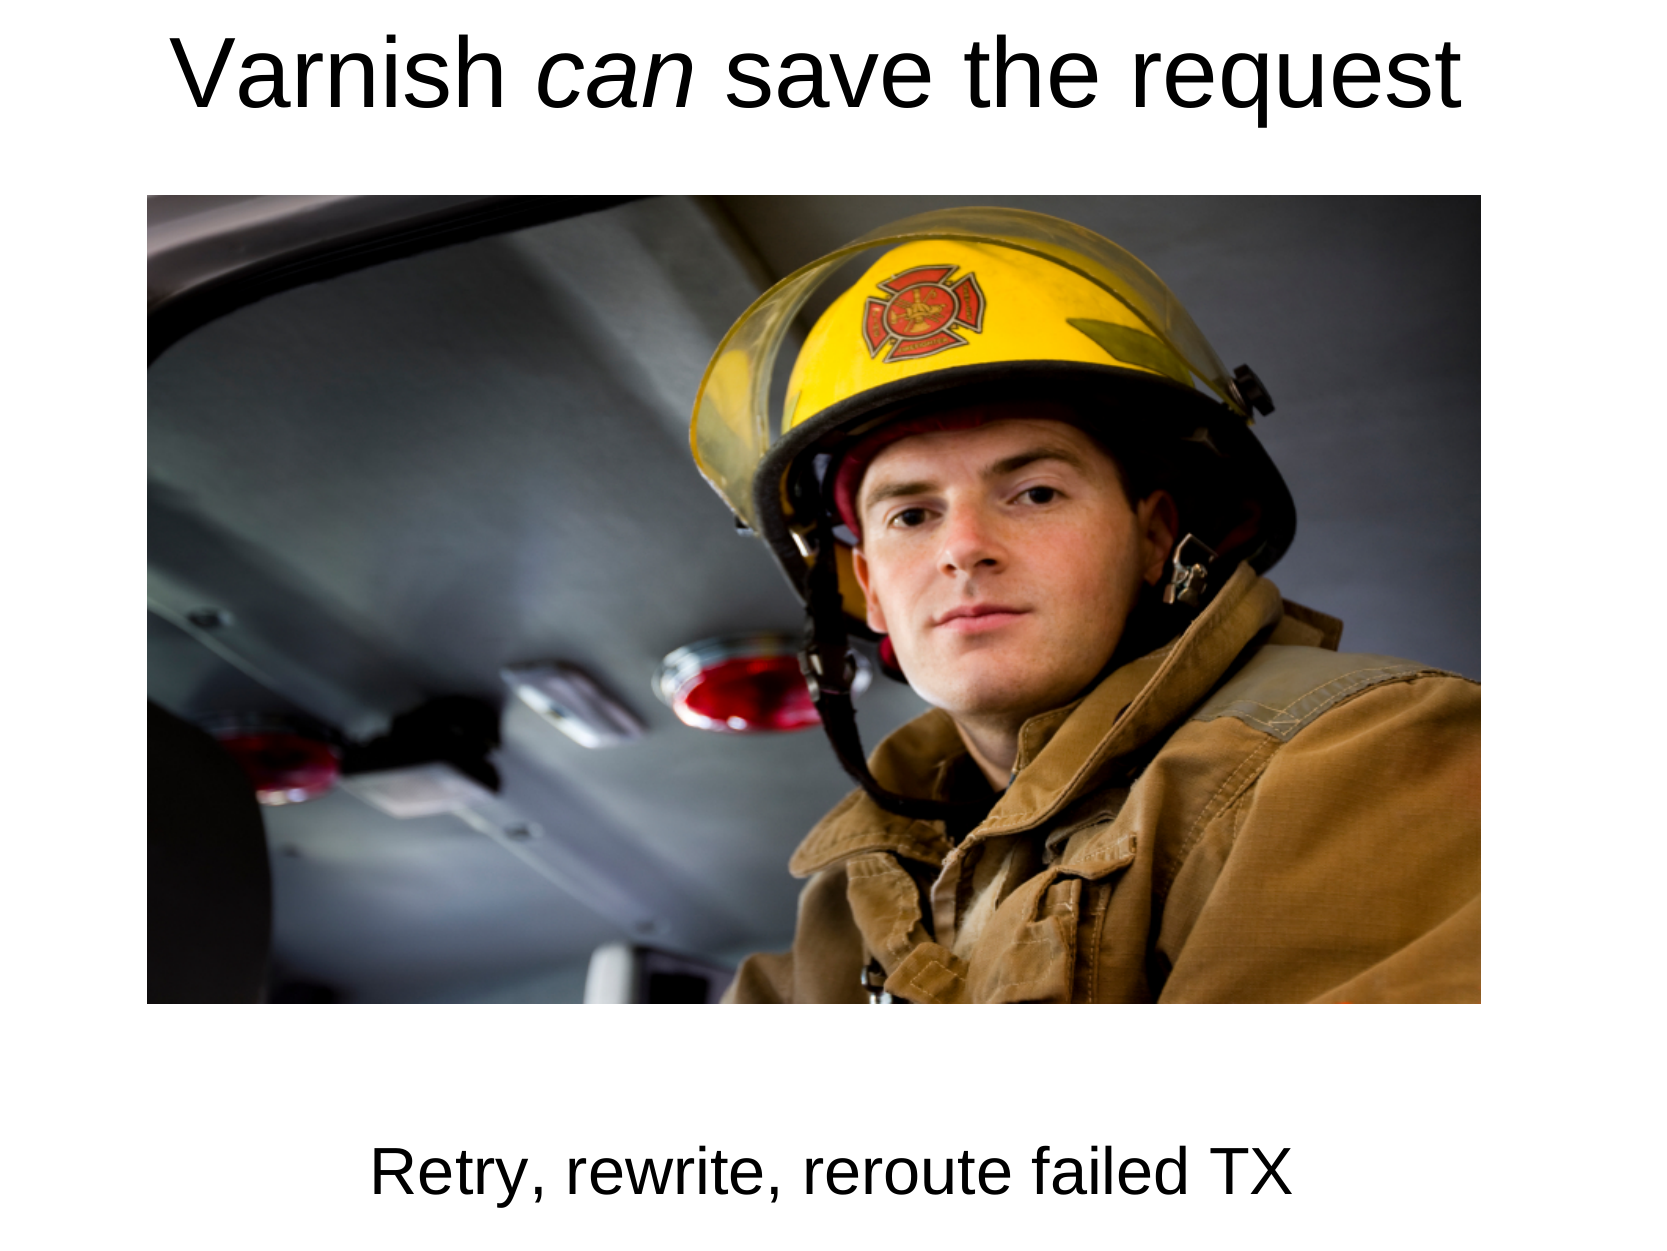

# Varnish can save the request
Retry, rewrite, reroute failed TX